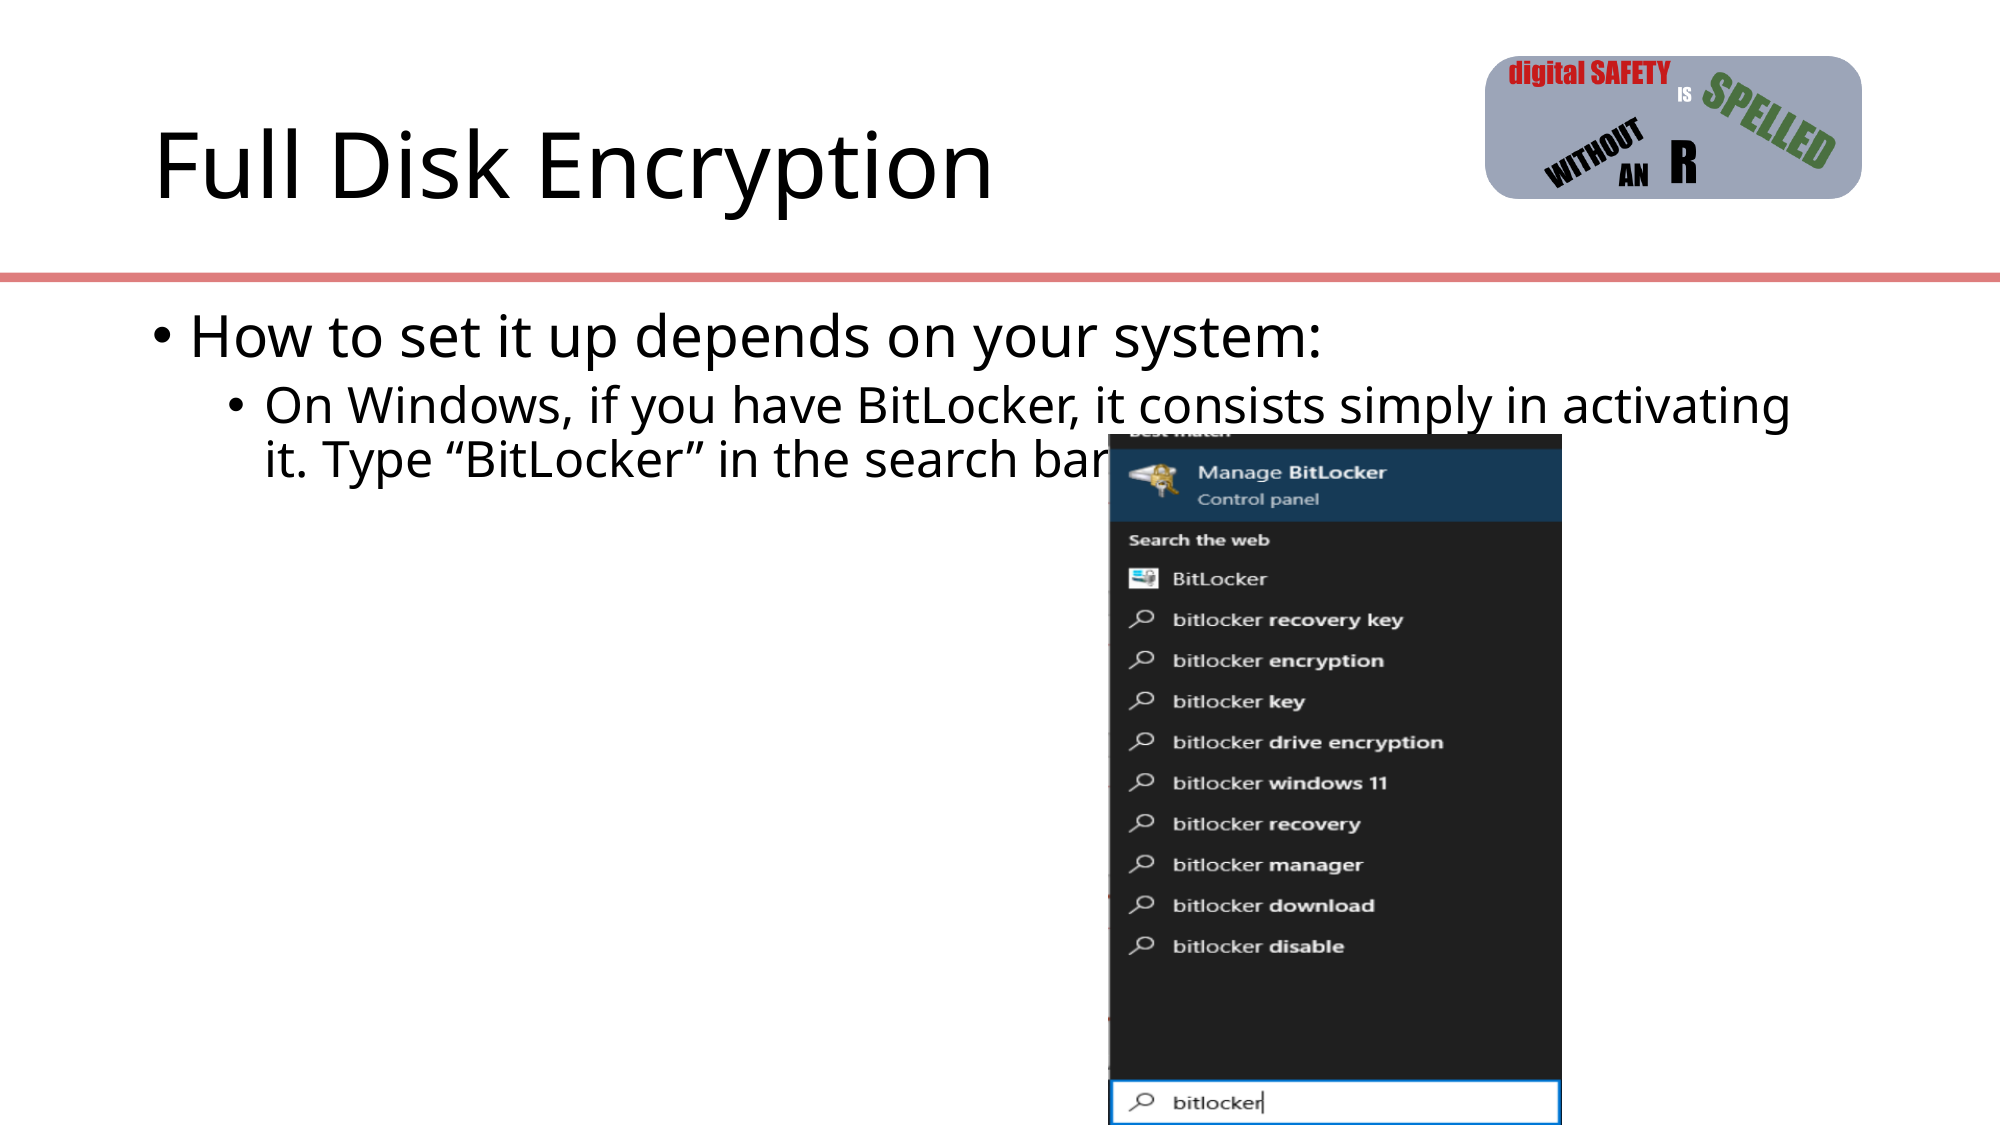

# Full Disk Encryption
How to set it up depends on your system:
On Windows, if you have BitLocker, it consists simply in activating it. Type “BitLocker” in the search bar